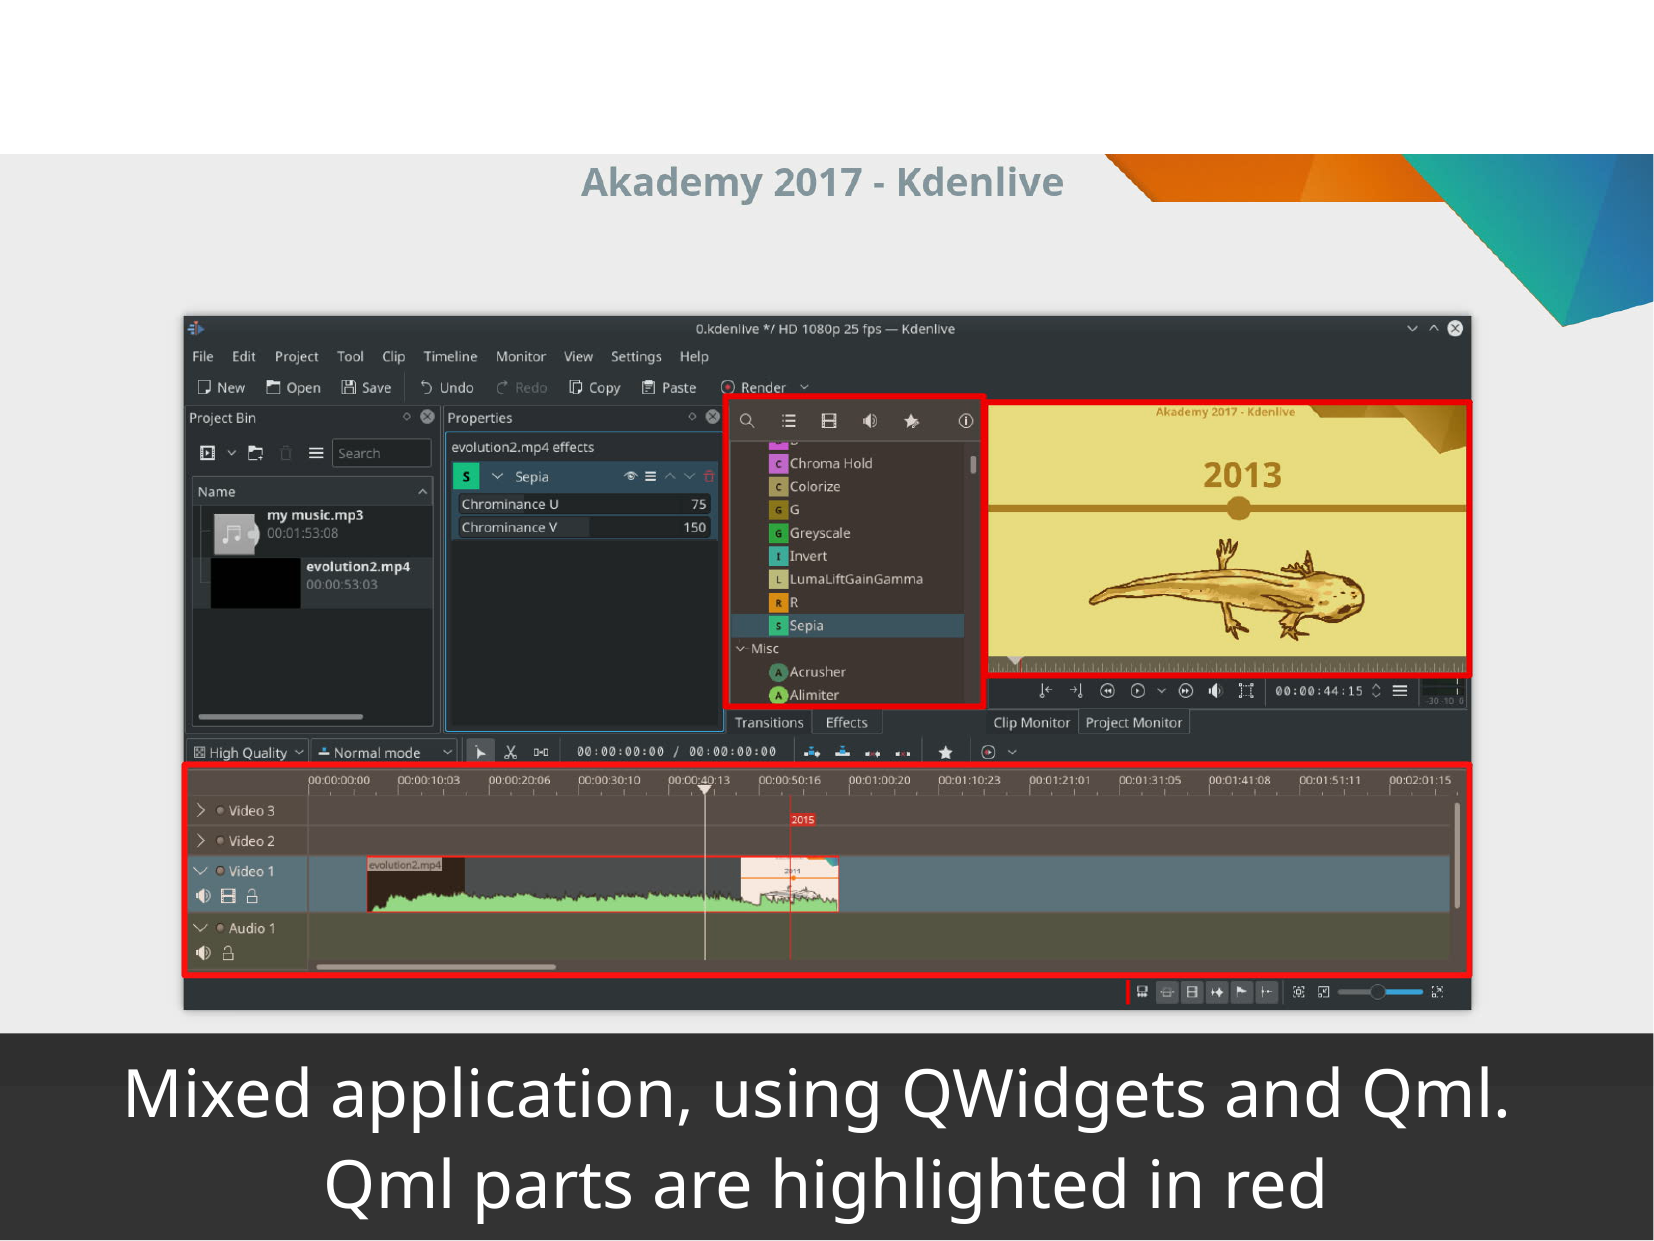

# Mixed application, using QWidgets and Qml. Qml parts are highlighted in red